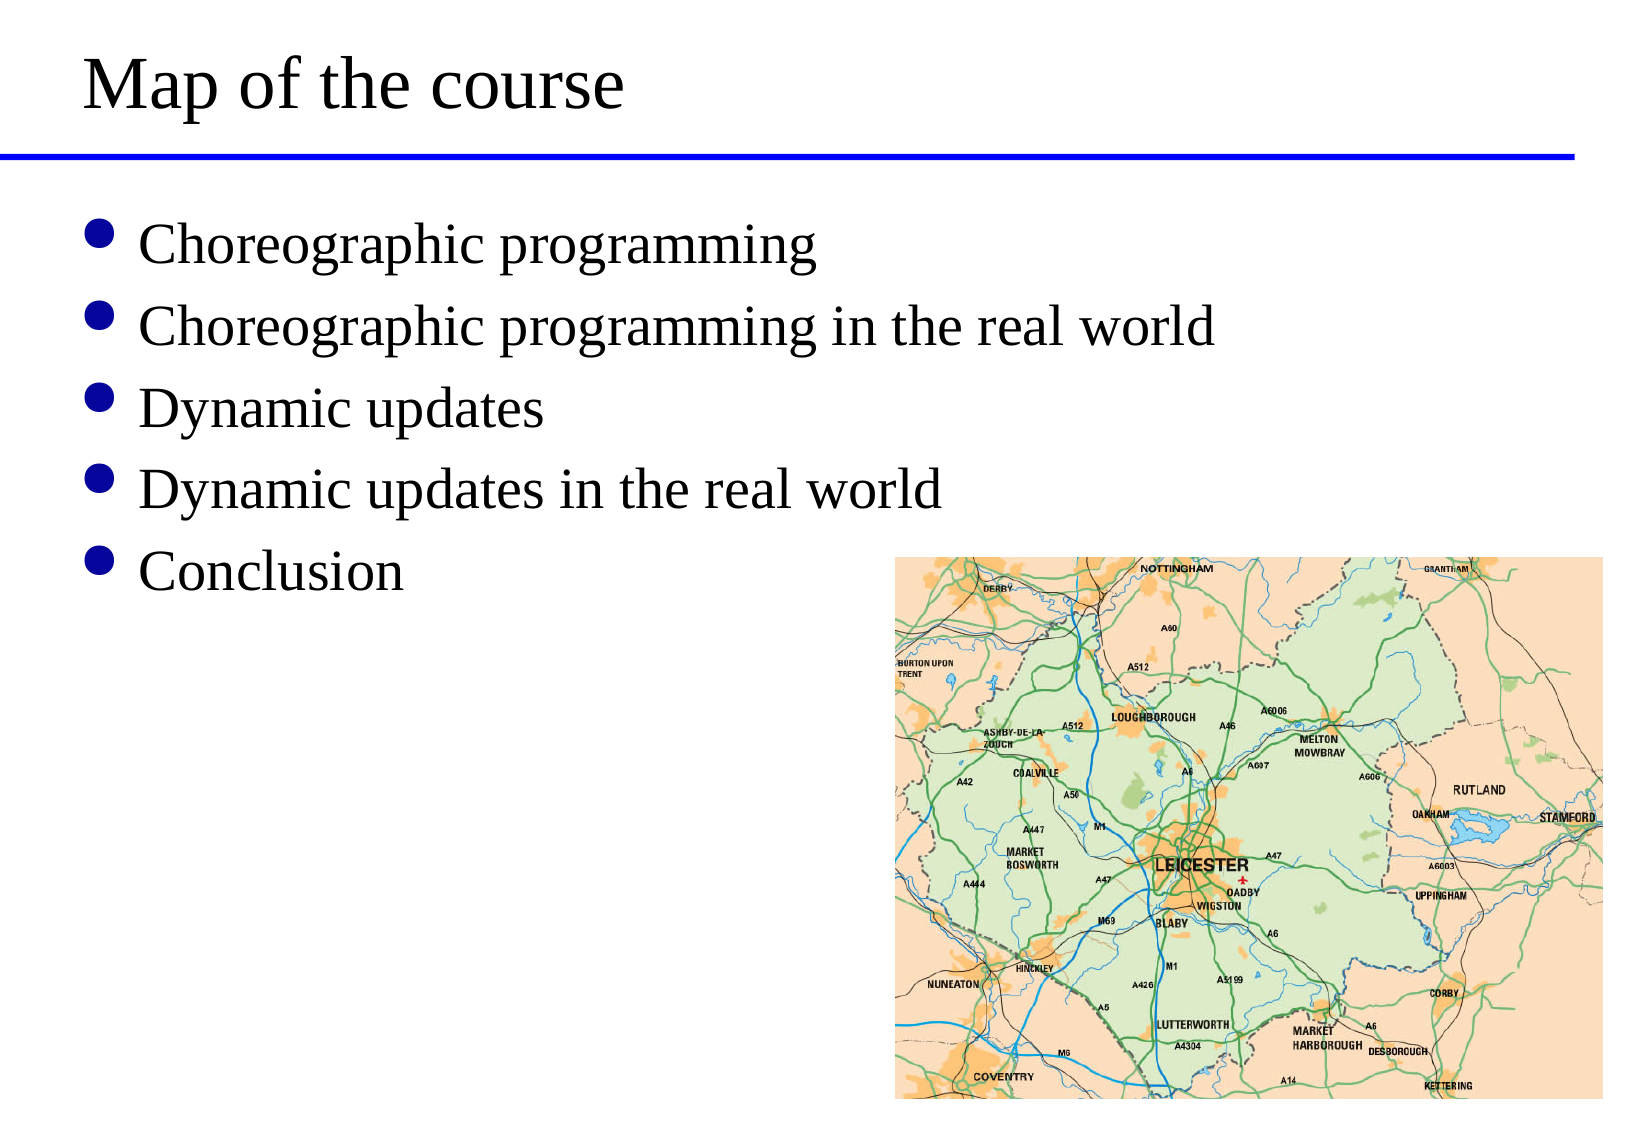

# Map of the course
Choreographic programming
Choreographic programming in the real world
Dynamic updates
Dynamic updates in the real world
Conclusion